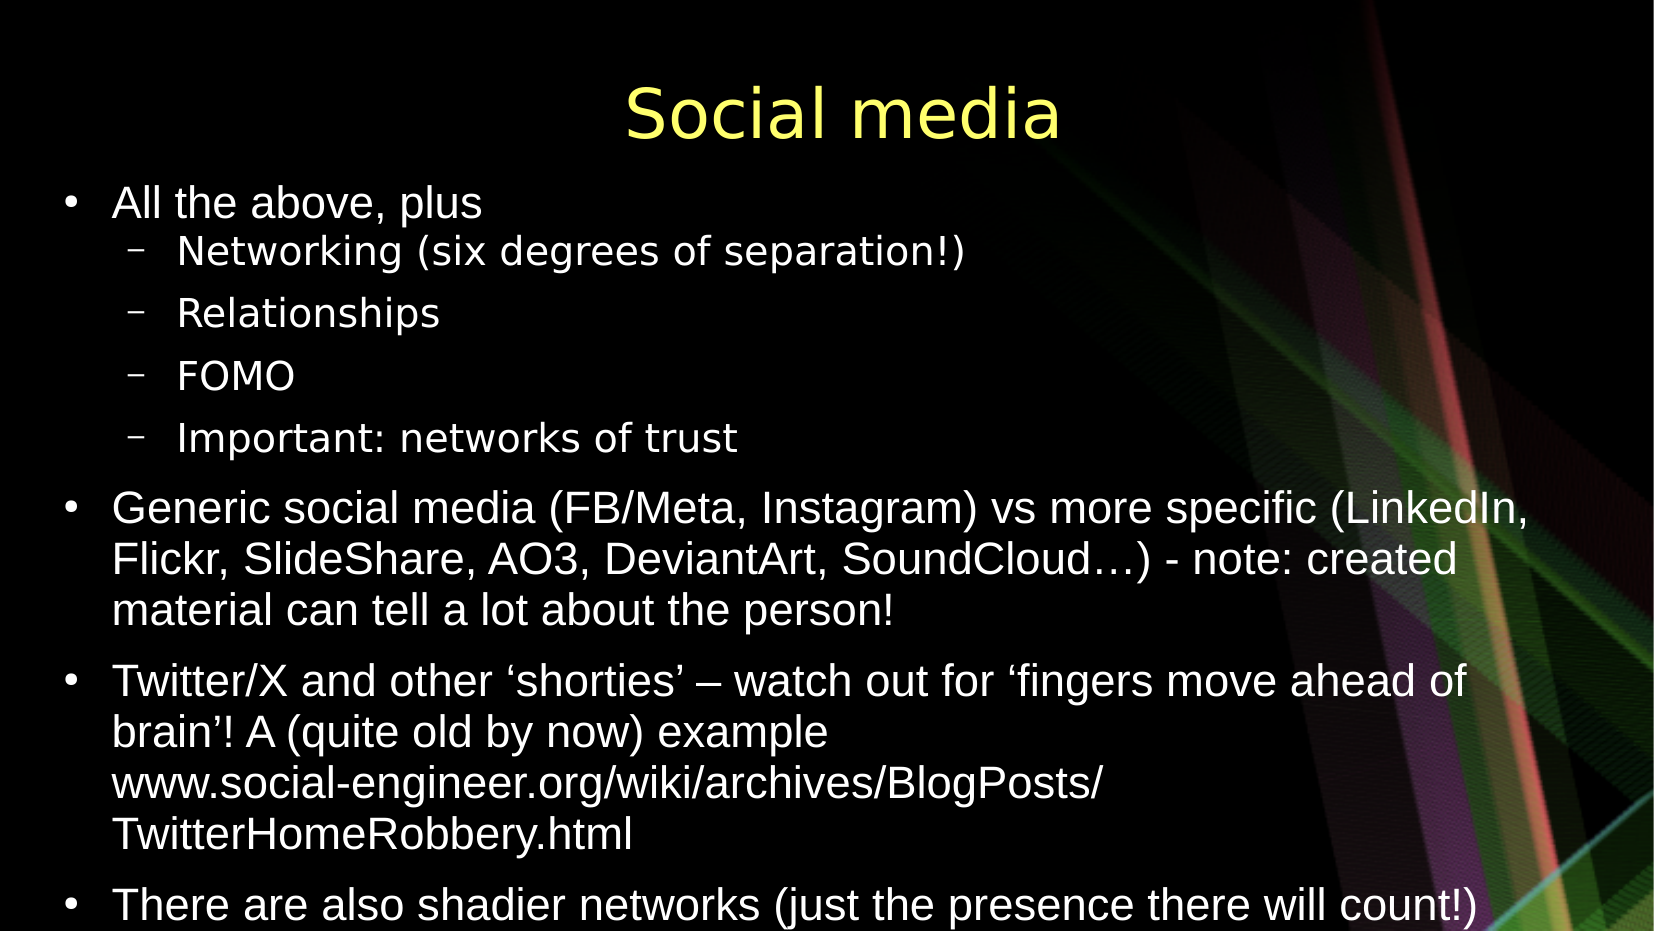

# Social media
All the above, plus
Networking (six degrees of separation!)
Relationships
FOMO
Important: networks of trust
Generic social media (FB/Meta, Instagram) vs more specific (LinkedIn, Flickr, SlideShare, AO3, DeviantArt, SoundCloud…) - note: created material can tell a lot about the person!
Twitter/X and other ‘shorties’ – watch out for ‘fingers move ahead of brain’! A (quite old by now) example www.social-engineer.org/wiki/archives/BlogPosts/ TwitterHomeRobbery.html
There are also shadier networks (just the presence there will count!)